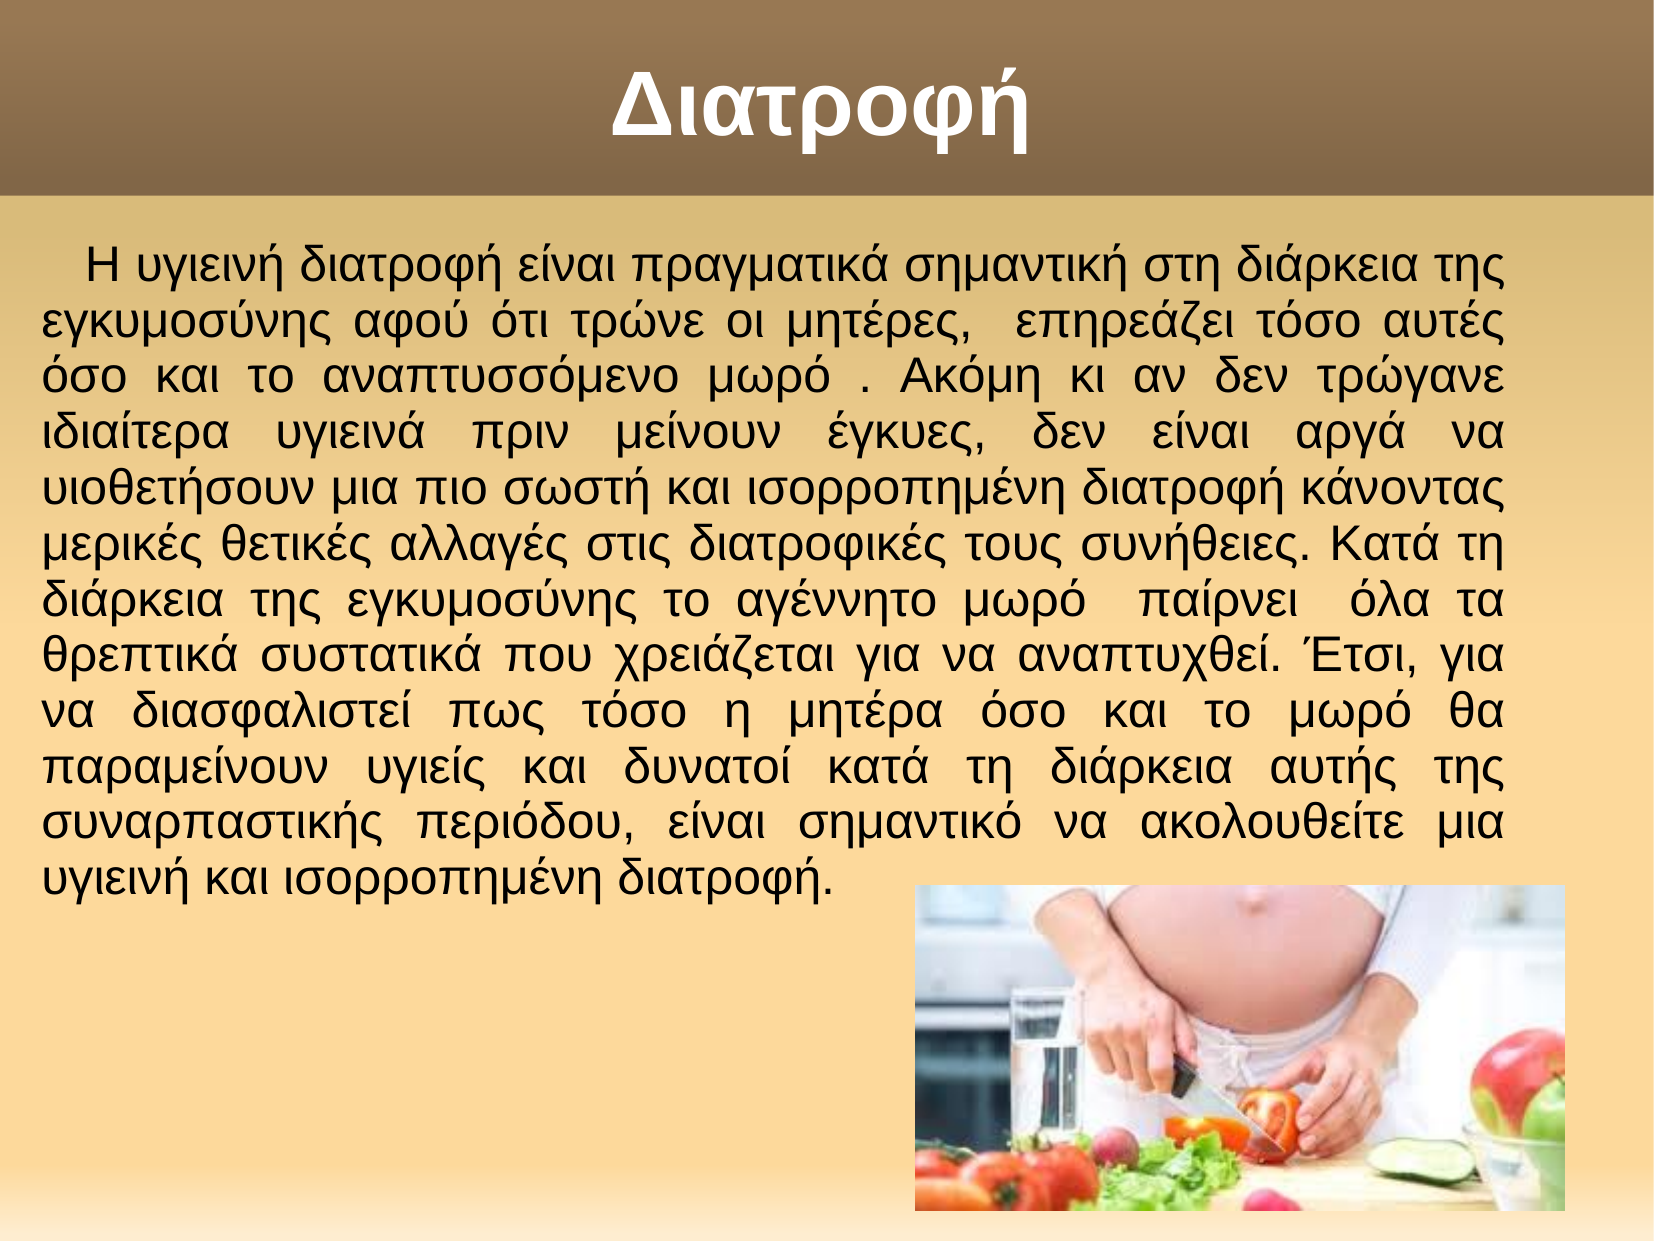

# Διατροφή
 Η υγιεινή διατροφή είναι πραγματικά σημαντική στη διάρκεια της εγκυμοσύνης αφού ότι τρώνε οι μητέρες, επηρεάζει τόσο αυτές όσο και το αναπτυσσόμενο μωρό . Ακόμη κι αν δεν τρώγανε ιδιαίτερα υγιεινά πριν μείνουν έγκυες, δεν είναι αργά να υιοθετήσουν μια πιο σωστή και ισορροπημένη διατροφή κάνοντας μερικές θετικές αλλαγές στις διατροφικές τους συνήθειες. Κατά τη διάρκεια της εγκυμοσύνης το αγέννητο μωρό παίρνει όλα τα θρεπτικά συστατικά που χρειάζεται για να αναπτυχθεί. Έτσι, για να διασφαλιστεί πως τόσο η μητέρα όσο και το μωρό θα παραμείνουν υγιείς και δυνατοί κατά τη διάρκεια αυτής της συναρπαστικής περιόδου, είναι σημαντικό να ακολουθείτε μια υγιεινή και ισορροπημένη διατροφή.